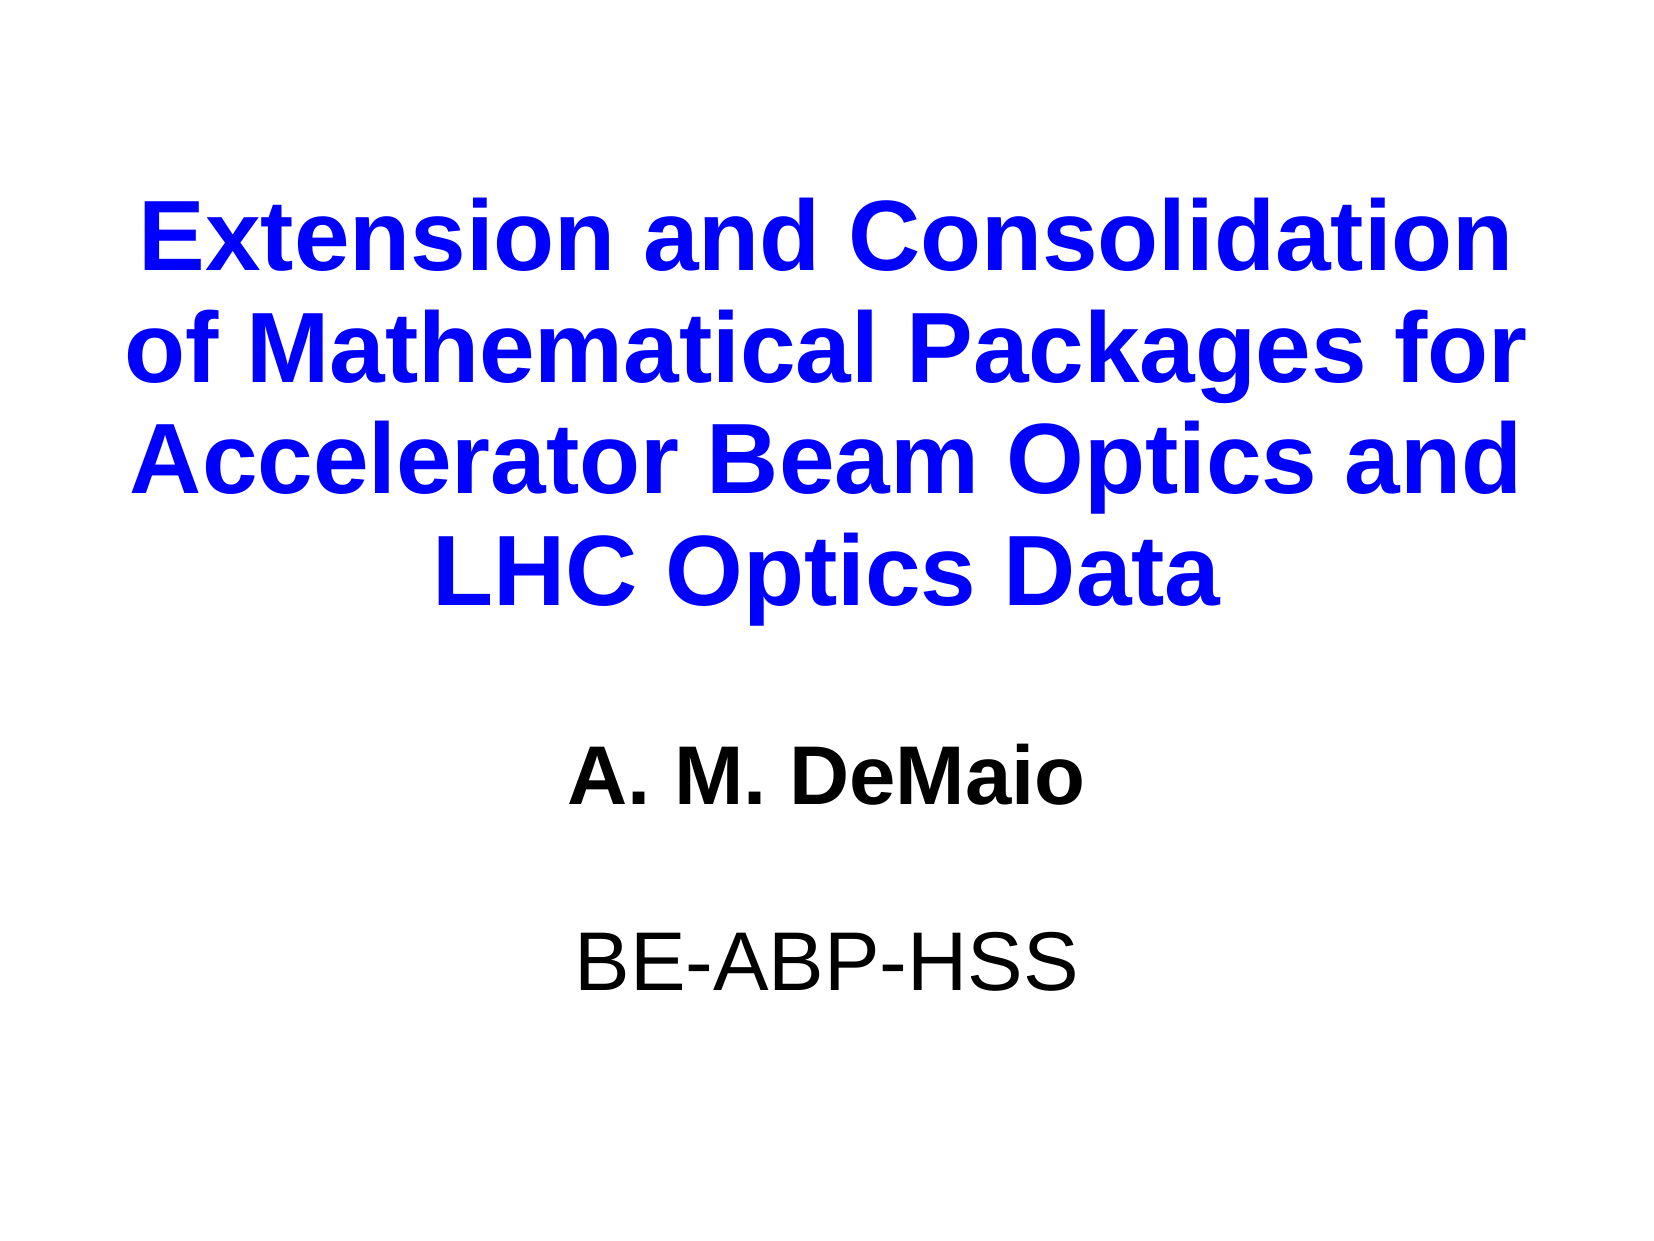

# Extension and Consolidation of Mathematical Packages for Accelerator Beam Optics and LHC Optics Data
A. M. DeMaio
BE-ABP-HSS